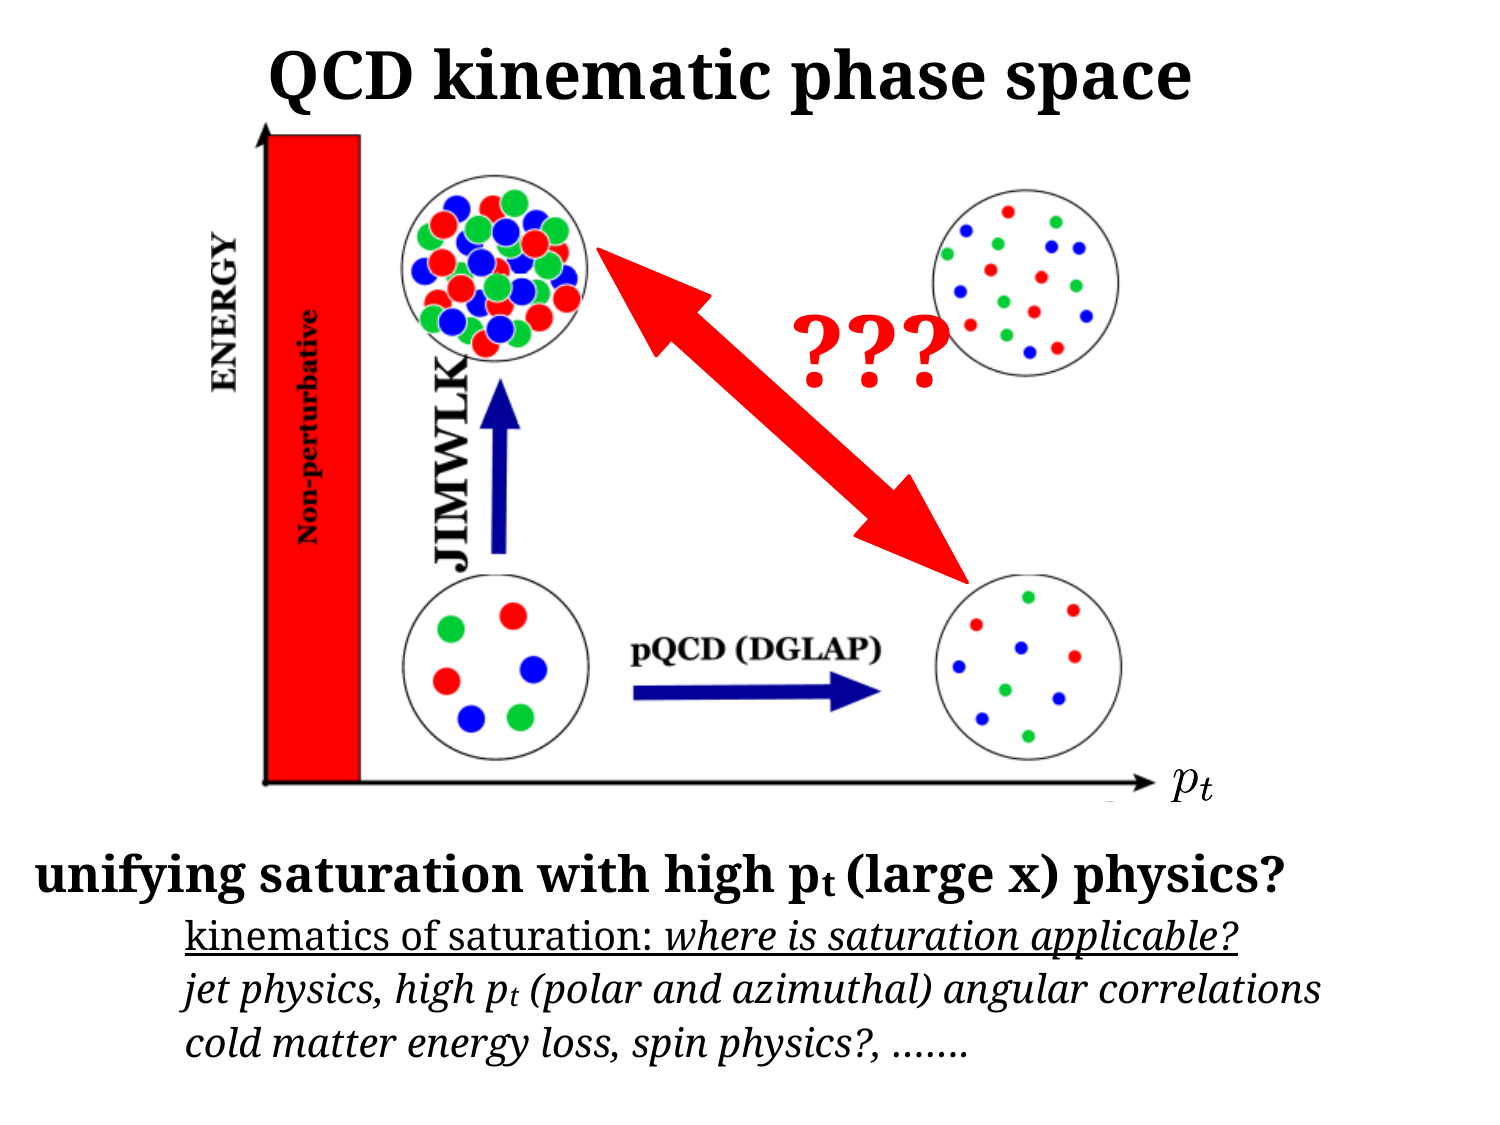

QCD kinematic phase space
???
unifying saturation with high pt (large x) physics?
	kinematics of saturation: where is saturation applicable?
	jet physics, high pt (polar and azimuthal) angular correlations
	cold matter energy loss, spin physics?, …….